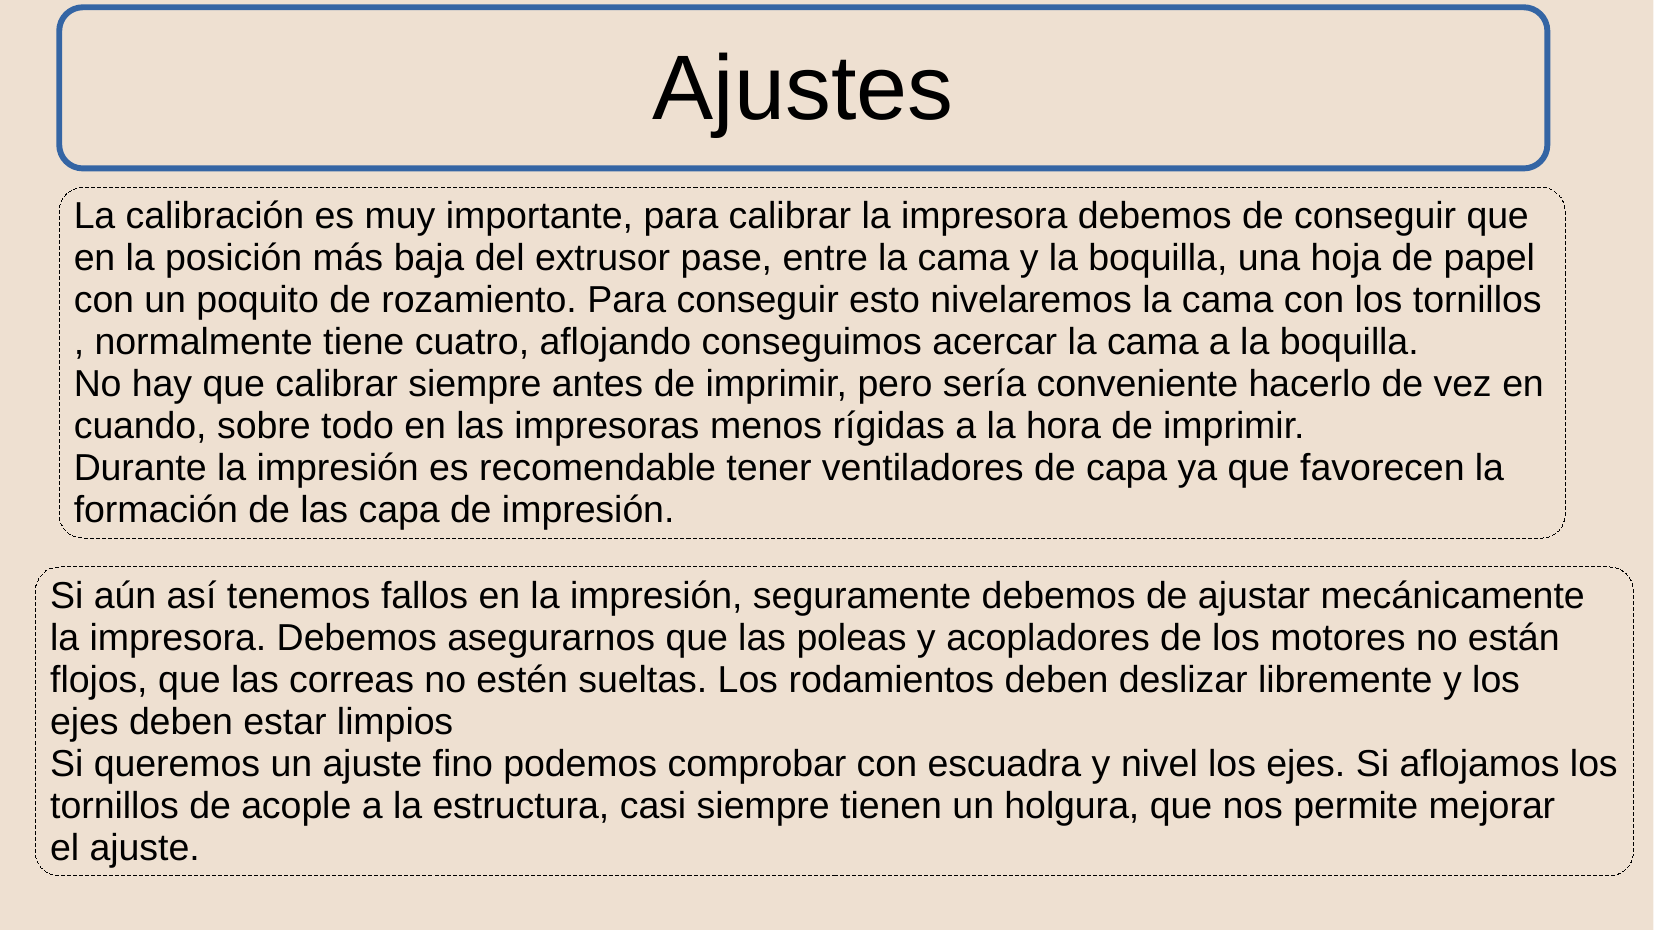

# Ajustes
La calibración es muy importante, para calibrar la impresora debemos de conseguir que
en la posición más baja del extrusor pase, entre la cama y la boquilla, una hoja de papel
con un poquito de rozamiento. Para conseguir esto nivelaremos la cama con los tornillos
, normalmente tiene cuatro, aflojando conseguimos acercar la cama a la boquilla.
No hay que calibrar siempre antes de imprimir, pero sería conveniente hacerlo de vez en
cuando, sobre todo en las impresoras menos rígidas a la hora de imprimir.
Durante la impresión es recomendable tener ventiladores de capa ya que favorecen la
formación de las capa de impresión.
Si aún así tenemos fallos en la impresión, seguramente debemos de ajustar mecánicamente
la impresora. Debemos asegurarnos que las poleas y acopladores de los motores no están
flojos, que las correas no estén sueltas. Los rodamientos deben deslizar libremente y los
ejes deben estar limpios
Si queremos un ajuste fino podemos comprobar con escuadra y nivel los ejes. Si aflojamos los
tornillos de acople a la estructura, casi siempre tienen un holgura, que nos permite mejorar
el ajuste.